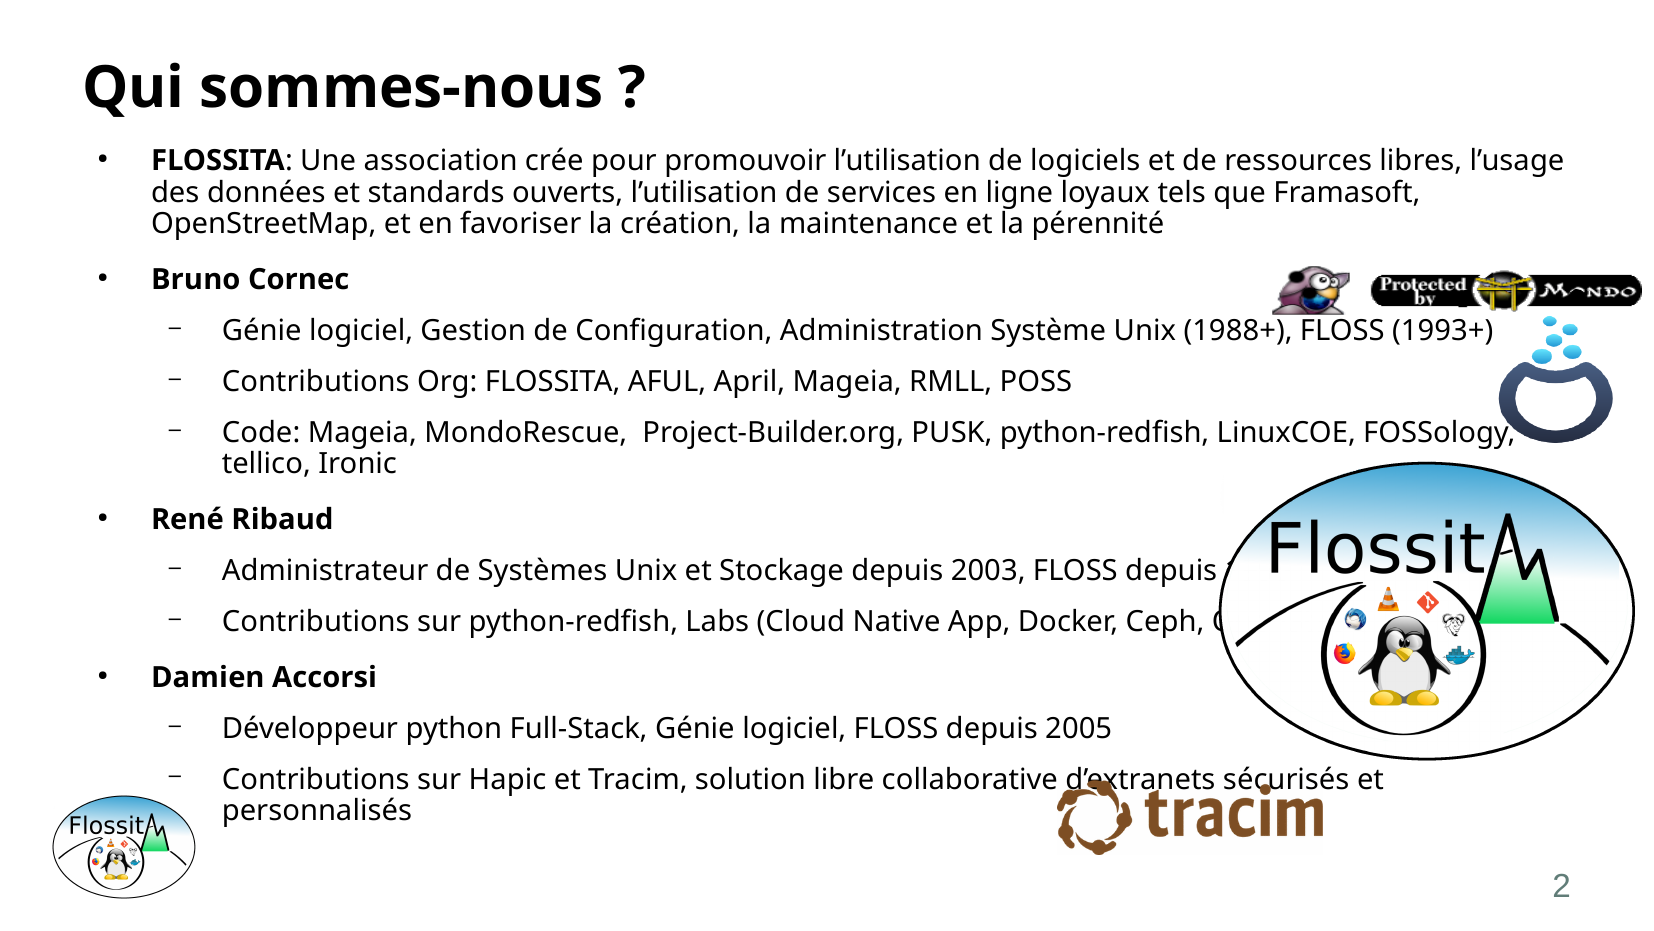

# Qui sommes-nous ?
FLOSSITA: Une association crée pour promouvoir l’utilisation de logiciels et de ressources libres, l’usage des données et standards ouverts, l’utilisation de services en ligne loyaux tels que Framasoft, OpenStreetMap, et en favoriser la création, la maintenance et la pérennité
Bruno Cornec
Génie logiciel, Gestion de Configuration, Administration Système Unix (1988+), FLOSS (1993+)
Contributions Org: FLOSSITA, AFUL, April, Mageia, RMLL, POSS
Code: Mageia, MondoRescue, Project-Builder.org, PUSK, python-redfish, LinuxCOE, FOSSology, tellico, Ironic
René Ribaud
Administrateur de Systèmes Unix et Stockage depuis 2003, FLOSS depuis 1995
Contributions sur python-redfish, Labs (Cloud Native App, Docker, Ceph, OpenStack)
Damien Accorsi
Développeur python Full-Stack, Génie logiciel, FLOSS depuis 2005
Contributions sur Hapic et Tracim, solution libre collaborative d’extranets sécurisés et personnalisés